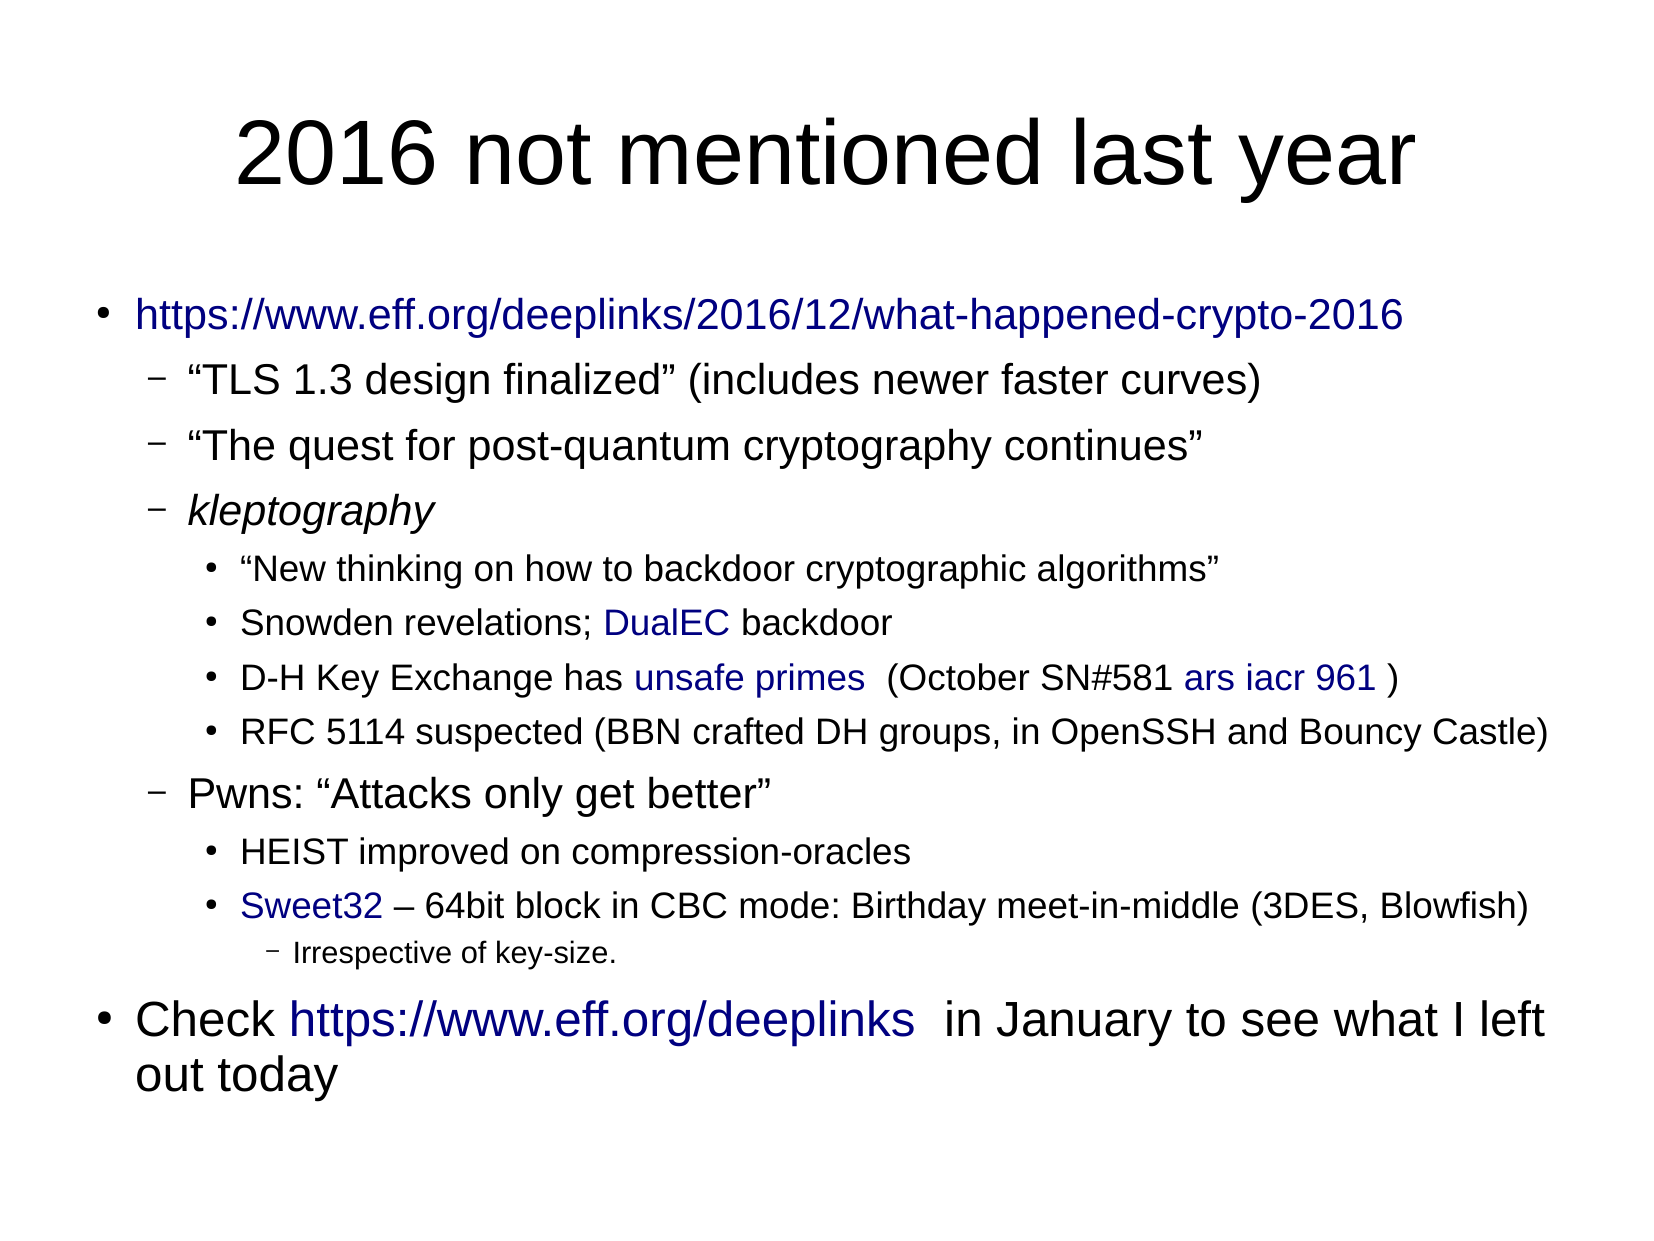

# 2016 not mentioned last year
https://www.eff.org/deeplinks/2016/12/what-happened-crypto-2016
“TLS 1.3 design finalized” (includes newer faster curves)
“The quest for post-quantum cryptography continues”
kleptography
“New thinking on how to backdoor cryptographic algorithms”
Snowden revelations; DualEC backdoor
D-H Key Exchange has unsafe primes (October SN#581 ars iacr 961 )
RFC 5114 suspected (BBN crafted DH groups, in OpenSSH and Bouncy Castle)
Pwns: “Attacks only get better”
HEIST improved on compression-oracles
Sweet32 – 64bit block in CBC mode: Birthday meet-in-middle (3DES, Blowfish)
Irrespective of key-size.
Check https://www.eff.org/deeplinks in January to see what I left out today